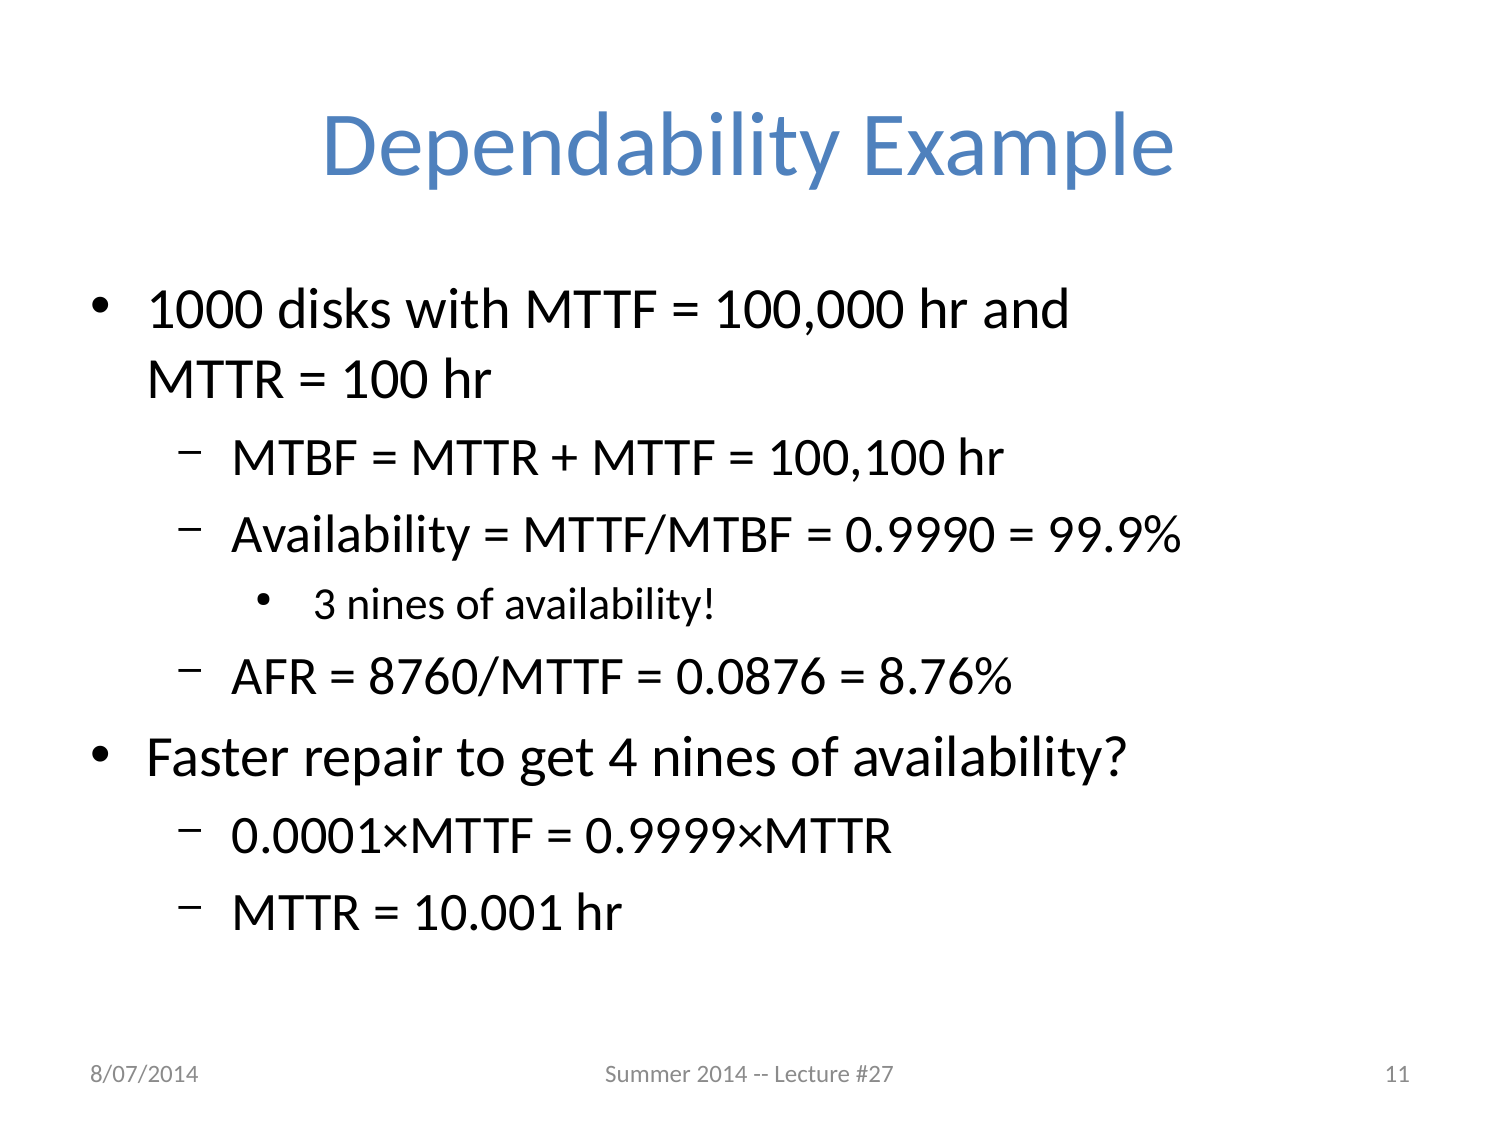

# Dependability Example
1000 disks with MTTF = 100,000 hr and
MTTR = 100 hr
MTBF = MTTR + MTTF = 100,100 hr
Availability = MTTF/MTBF = 0.9990 = 99.9%
 3 nines of availability!
AFR = 8760/MTTF = 0.0876 = 8.76%
Faster repair to get 4 nines of availability?
0.0001×MTTF = 0.9999×MTTR
MTTR = 10.001 hr
8/07/2014
Summer 2014 -- Lecture #27